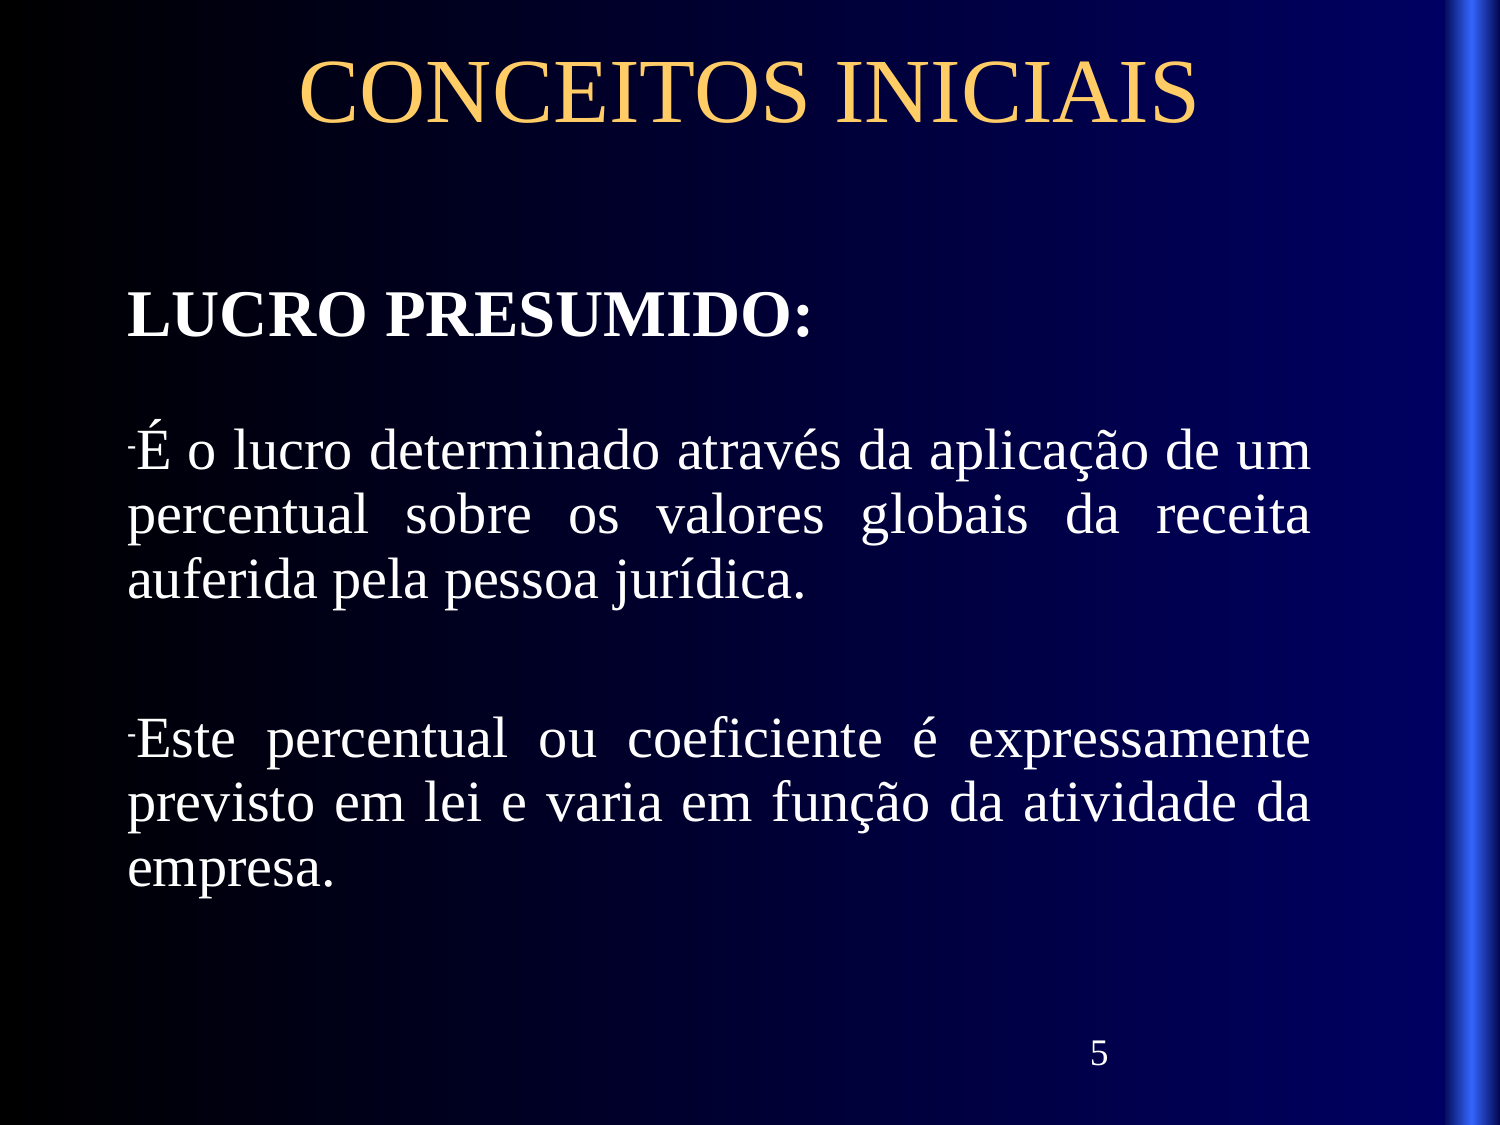

# CONCEITOS INICIAIS
LUCRO PRESUMIDO:
É o lucro determinado através da aplicação de um percentual sobre os valores globais da receita auferida pela pessoa jurídica.
Este percentual ou coeficiente é expressamente previsto em lei e varia em função da atividade da empresa.